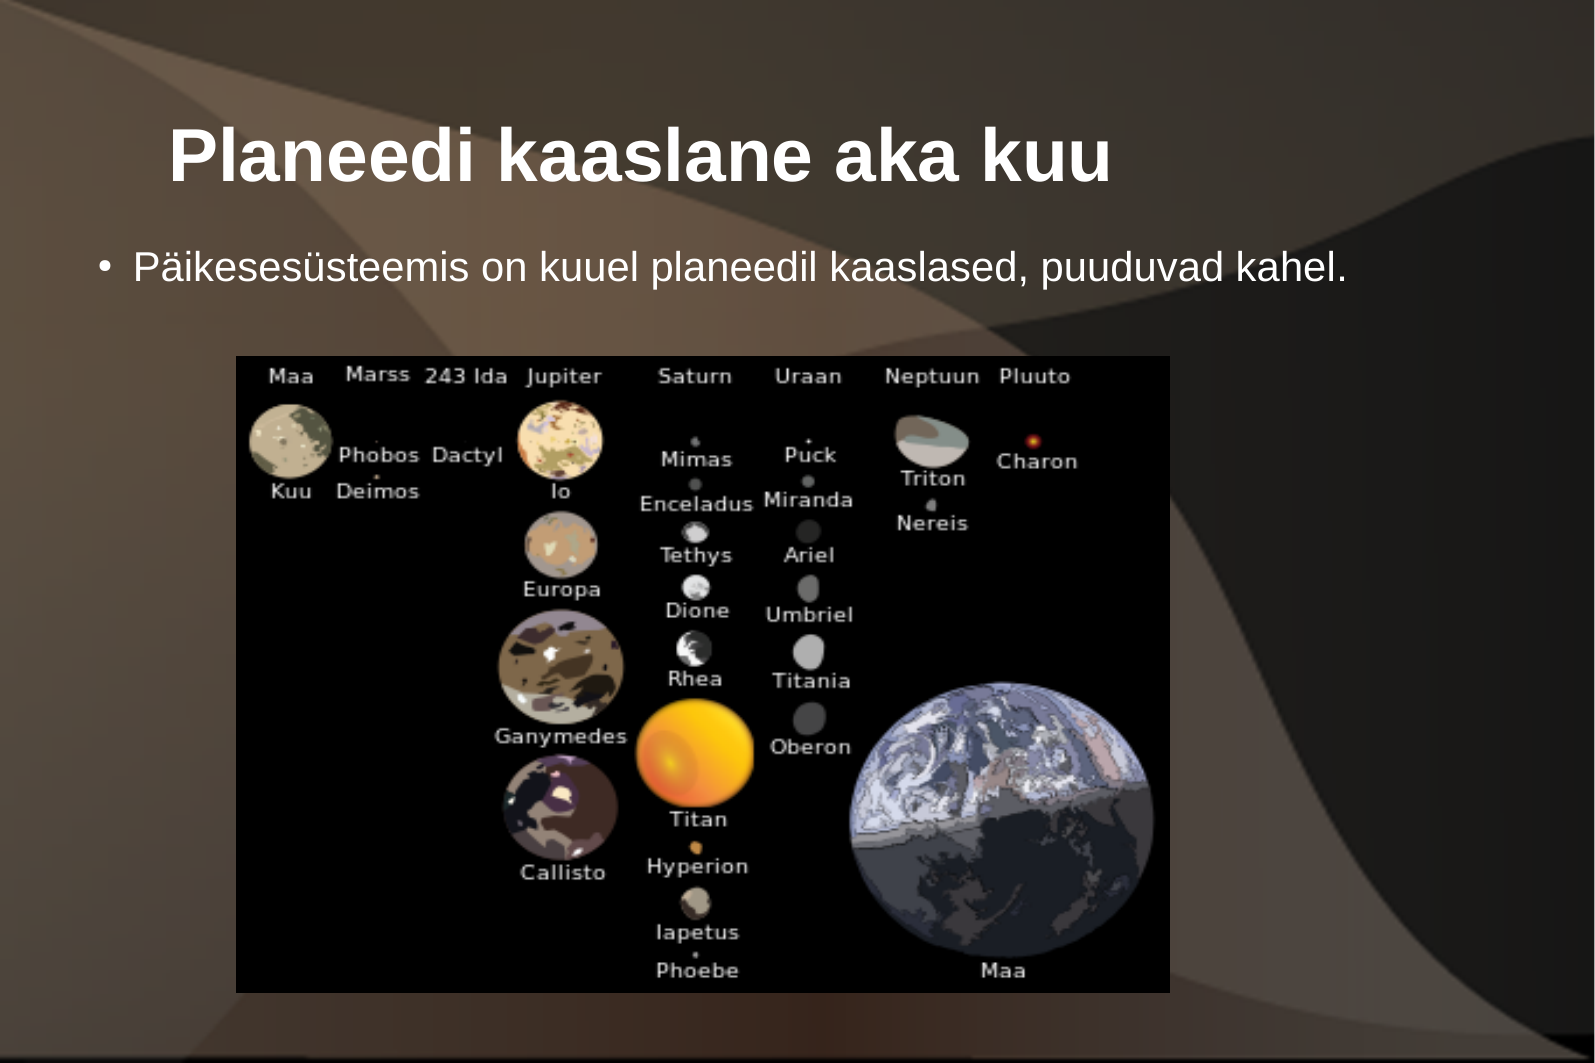

Planeedi kaaslane aka kuu
Päikesesüsteemis on kuuel planeedil kaaslased, puuduvad kahel.